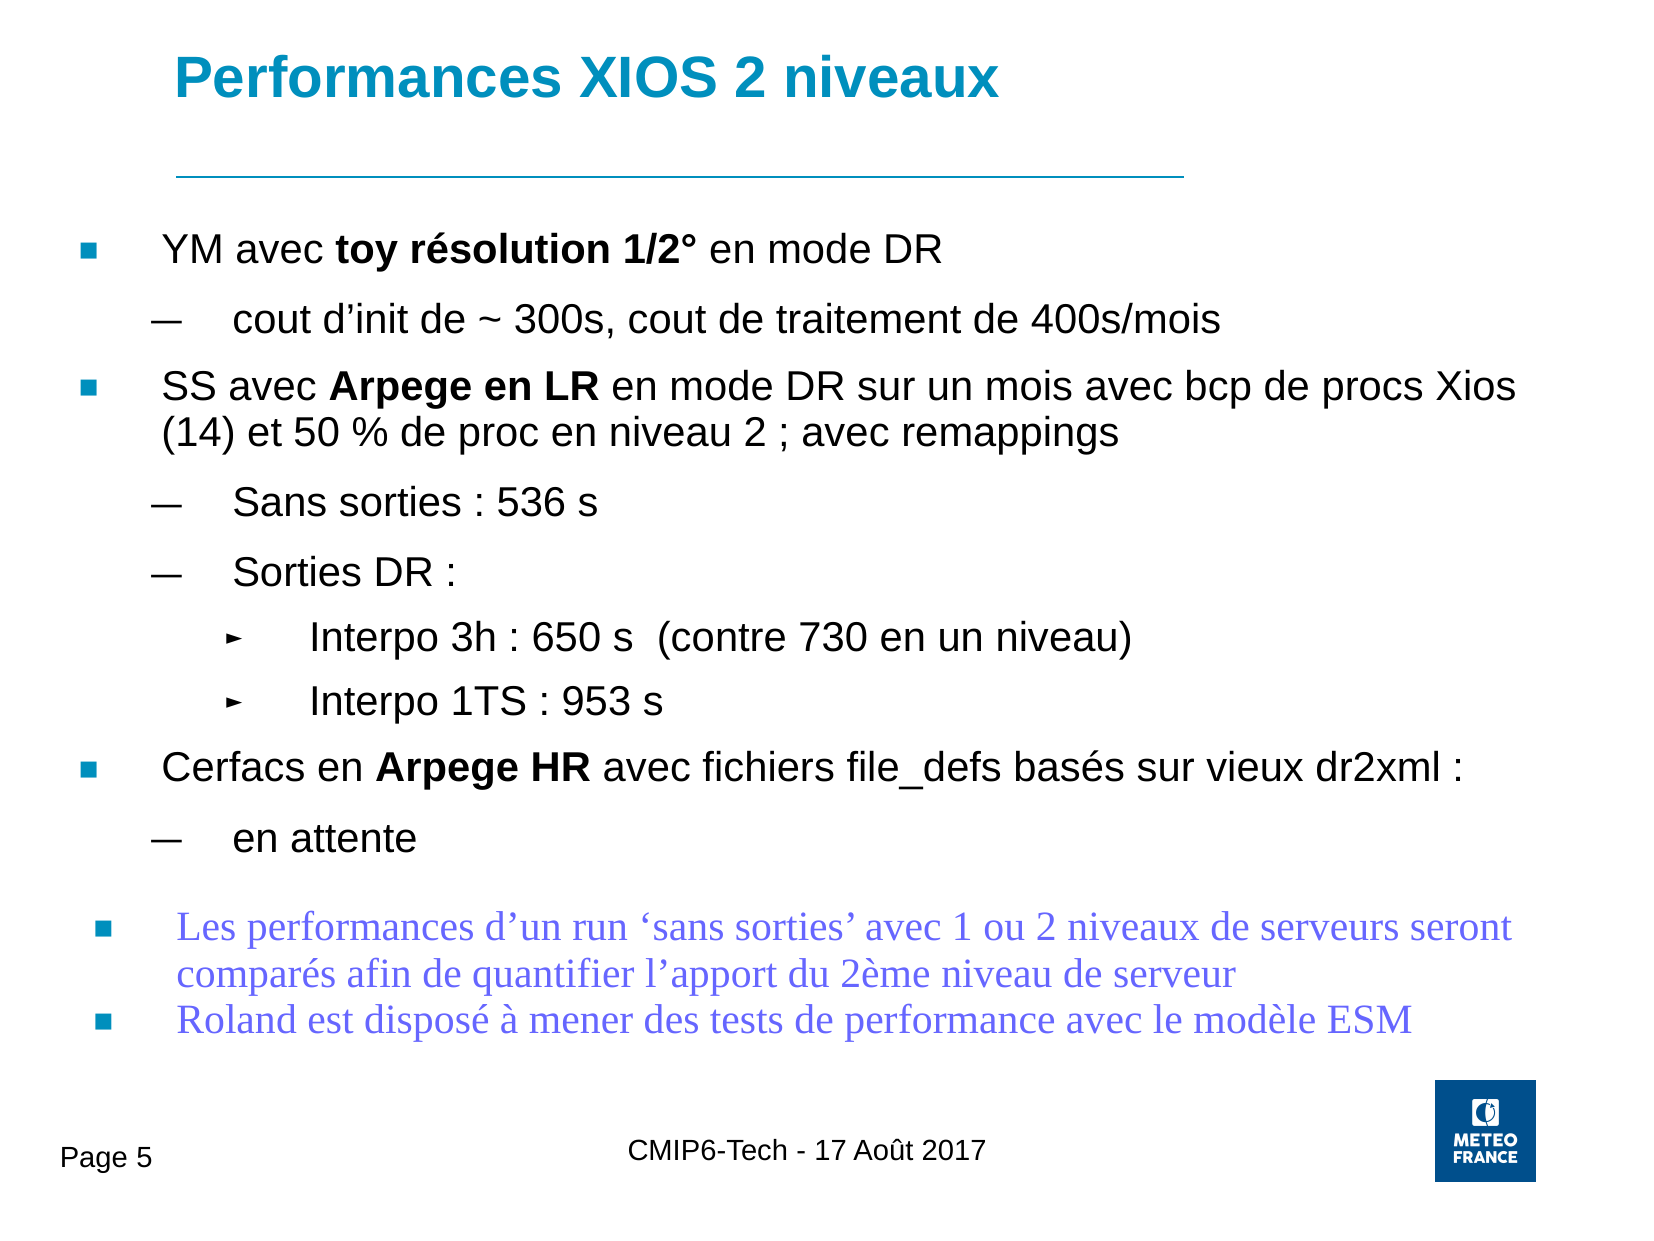

# Performances XIOS 2 niveaux
YM avec toy résolution 1/2° en mode DR
cout d’init de ~ 300s, cout de traitement de 400s/mois
SS avec Arpege en LR en mode DR sur un mois avec bcp de procs Xios (14) et 50 % de proc en niveau 2 ; avec remappings
Sans sorties : 536 s
Sorties DR :
Interpo 3h : 650 s (contre 730 en un niveau)
Interpo 1TS : 953 s
Cerfacs en Arpege HR avec fichiers file_defs basés sur vieux dr2xml :
en attente
Les performances d’un run ‘sans sorties’ avec 1 ou 2 niveaux de serveurs seront comparés afin de quantifier l’apport du 2ème niveau de serveur
Roland est disposé à mener des tests de performance avec le modèle ESM
CMIP6-Tech - 17 Août 2017
5